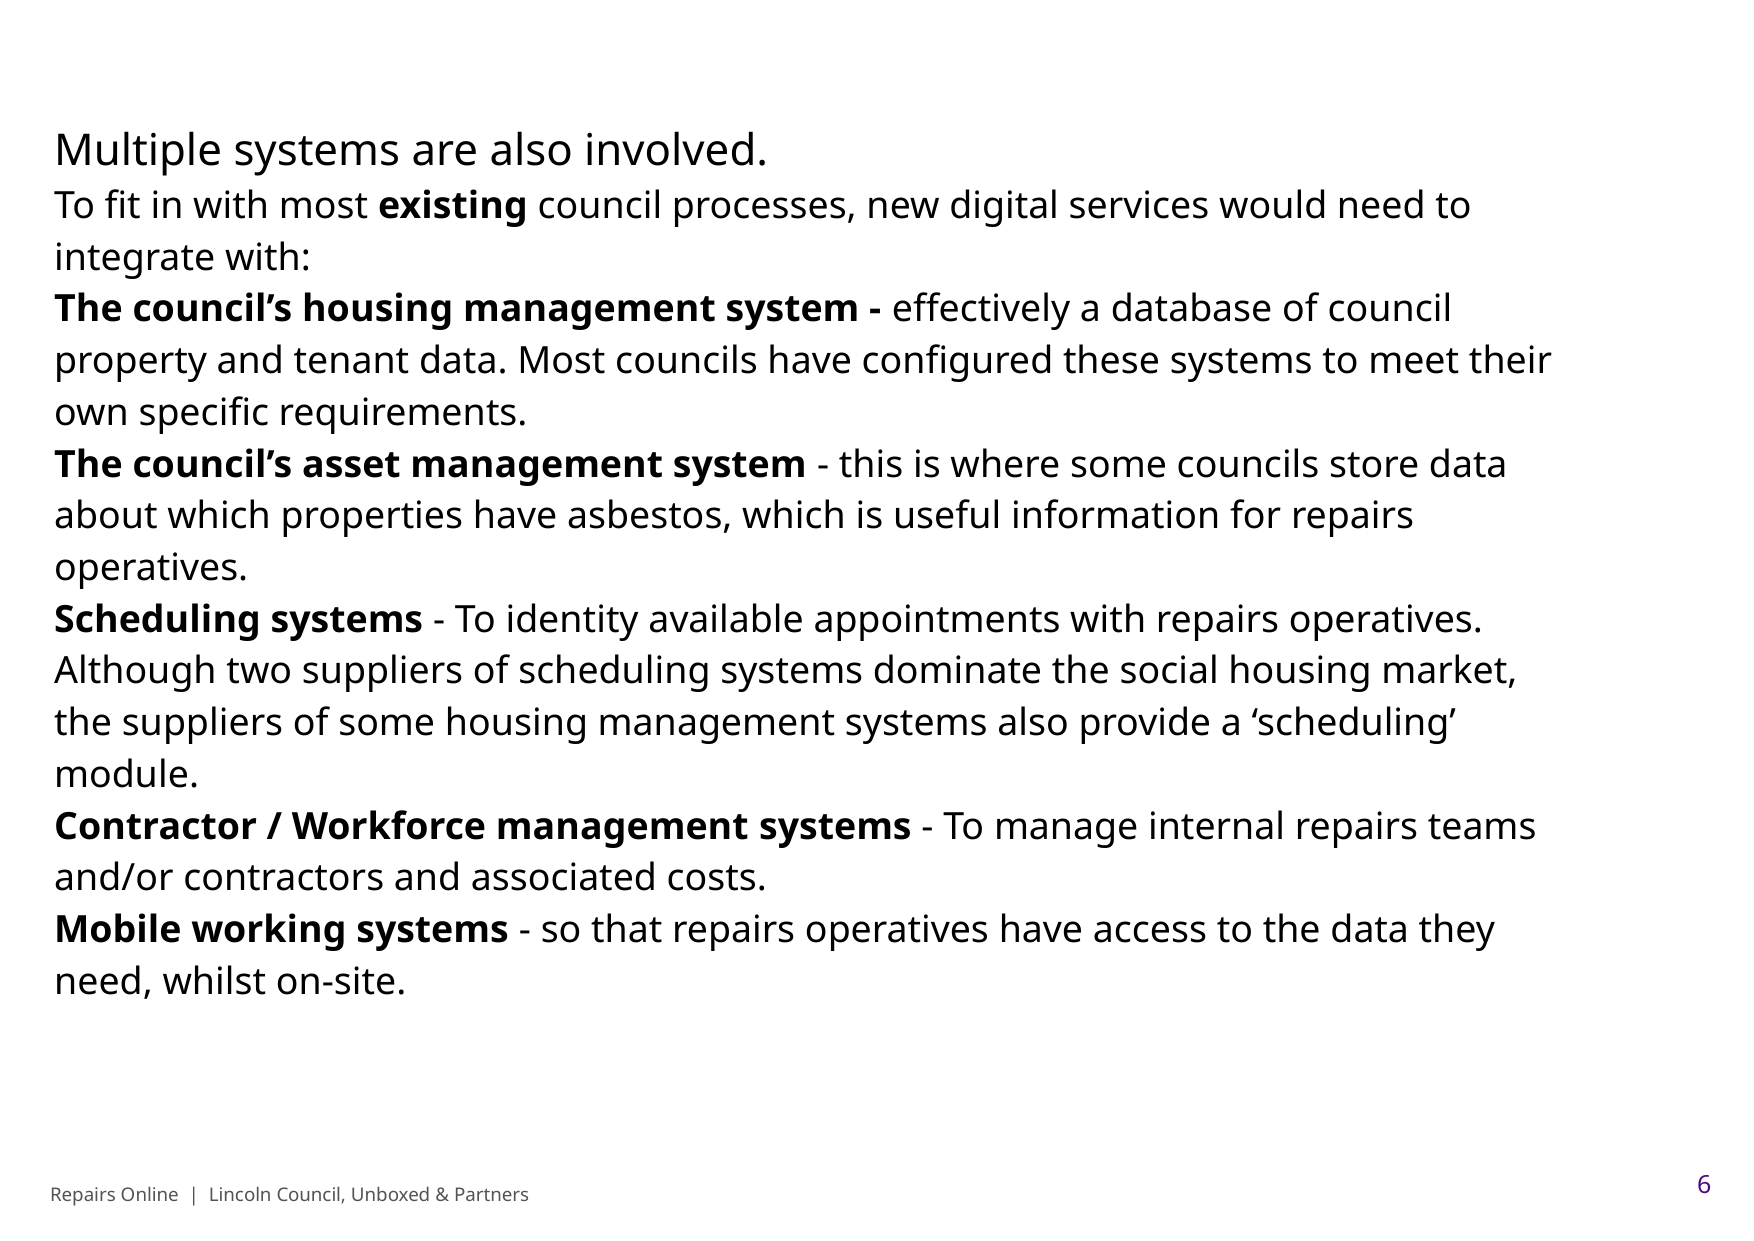

# Multiple systems are also involved. To fit in with most existing council processes, new digital services would need to integrate with: The council’s housing management system - effectively a database of council property and tenant data. Most councils have configured these systems to meet their own specific requirements. The council’s asset management system - this is where some councils store data about which properties have asbestos, which is useful information for repairs operatives. Scheduling systems - To identity available appointments with repairs operatives. Although two suppliers of scheduling systems dominate the social housing market, the suppliers of some housing management systems also provide a ‘scheduling’ module. Contractor / Workforce management systems - To manage internal repairs teams and/or contractors and associated costs. Mobile working systems - so that repairs operatives have access to the data they need, whilst on-site.